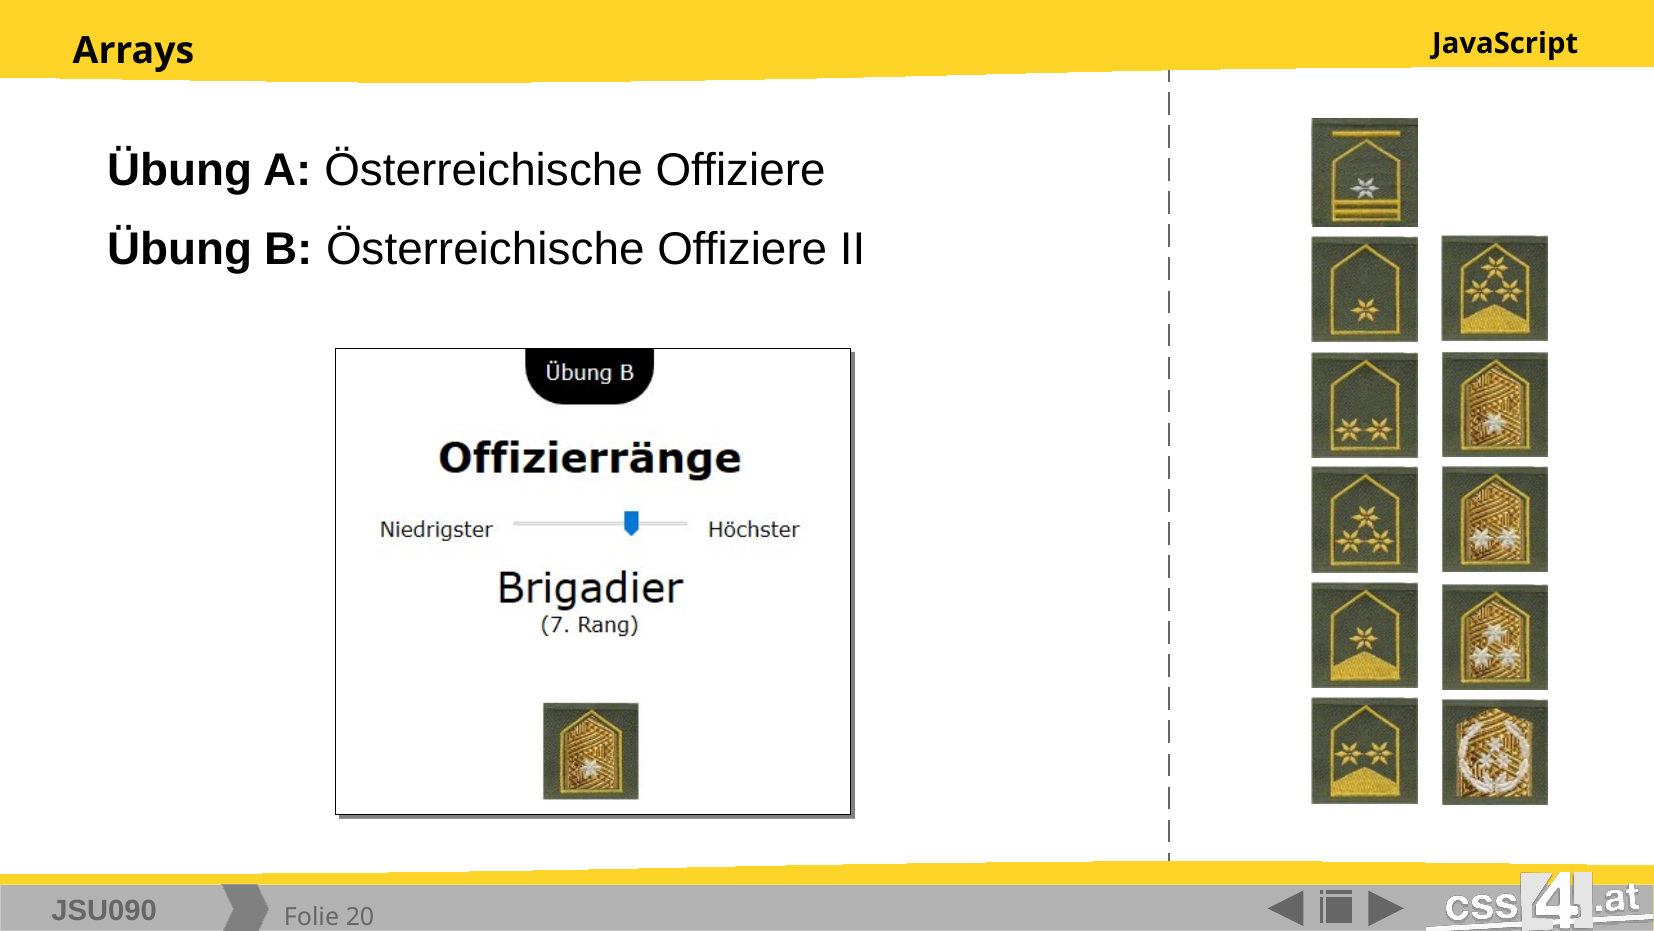

JavaScript
Arrays
Übung A: Österreichische Offiziere
Übung B: Österreichische Offiziere II
JSU090
Folie